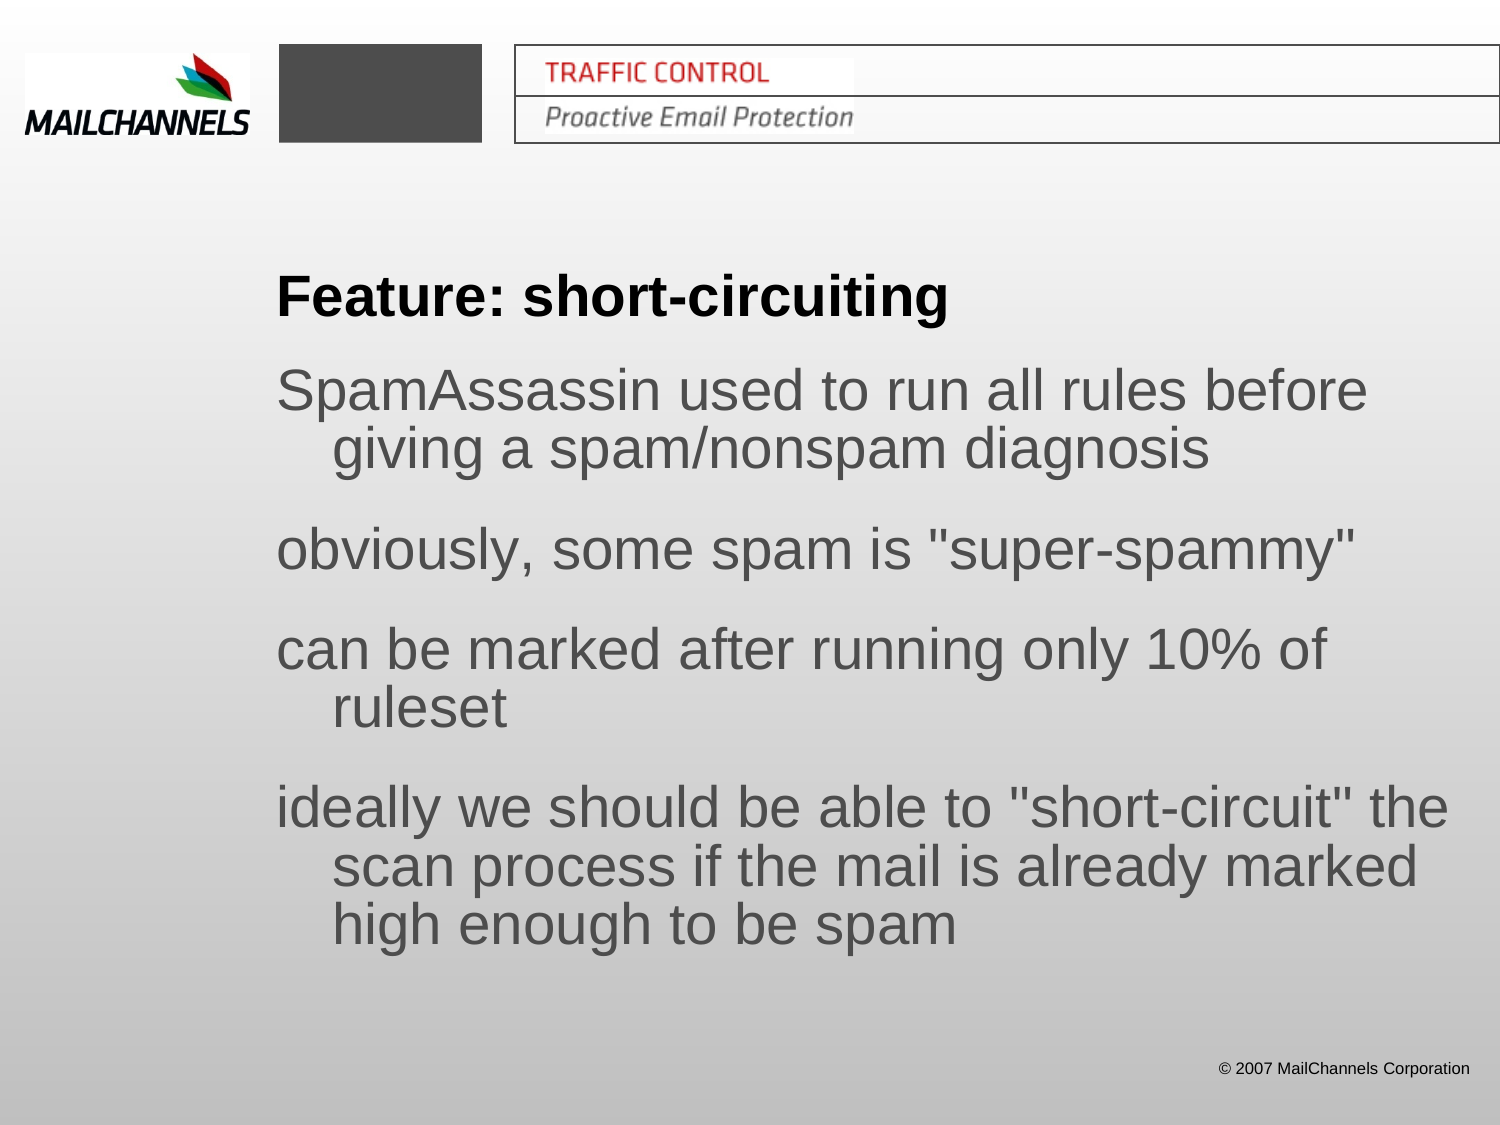

# Feature: short-circuiting
SpamAssassin used to run all rules before giving a spam/nonspam diagnosis
obviously, some spam is "super-spammy"
can be marked after running only 10% of ruleset
ideally we should be able to "short-circuit" the scan process if the mail is already marked high enough to be spam